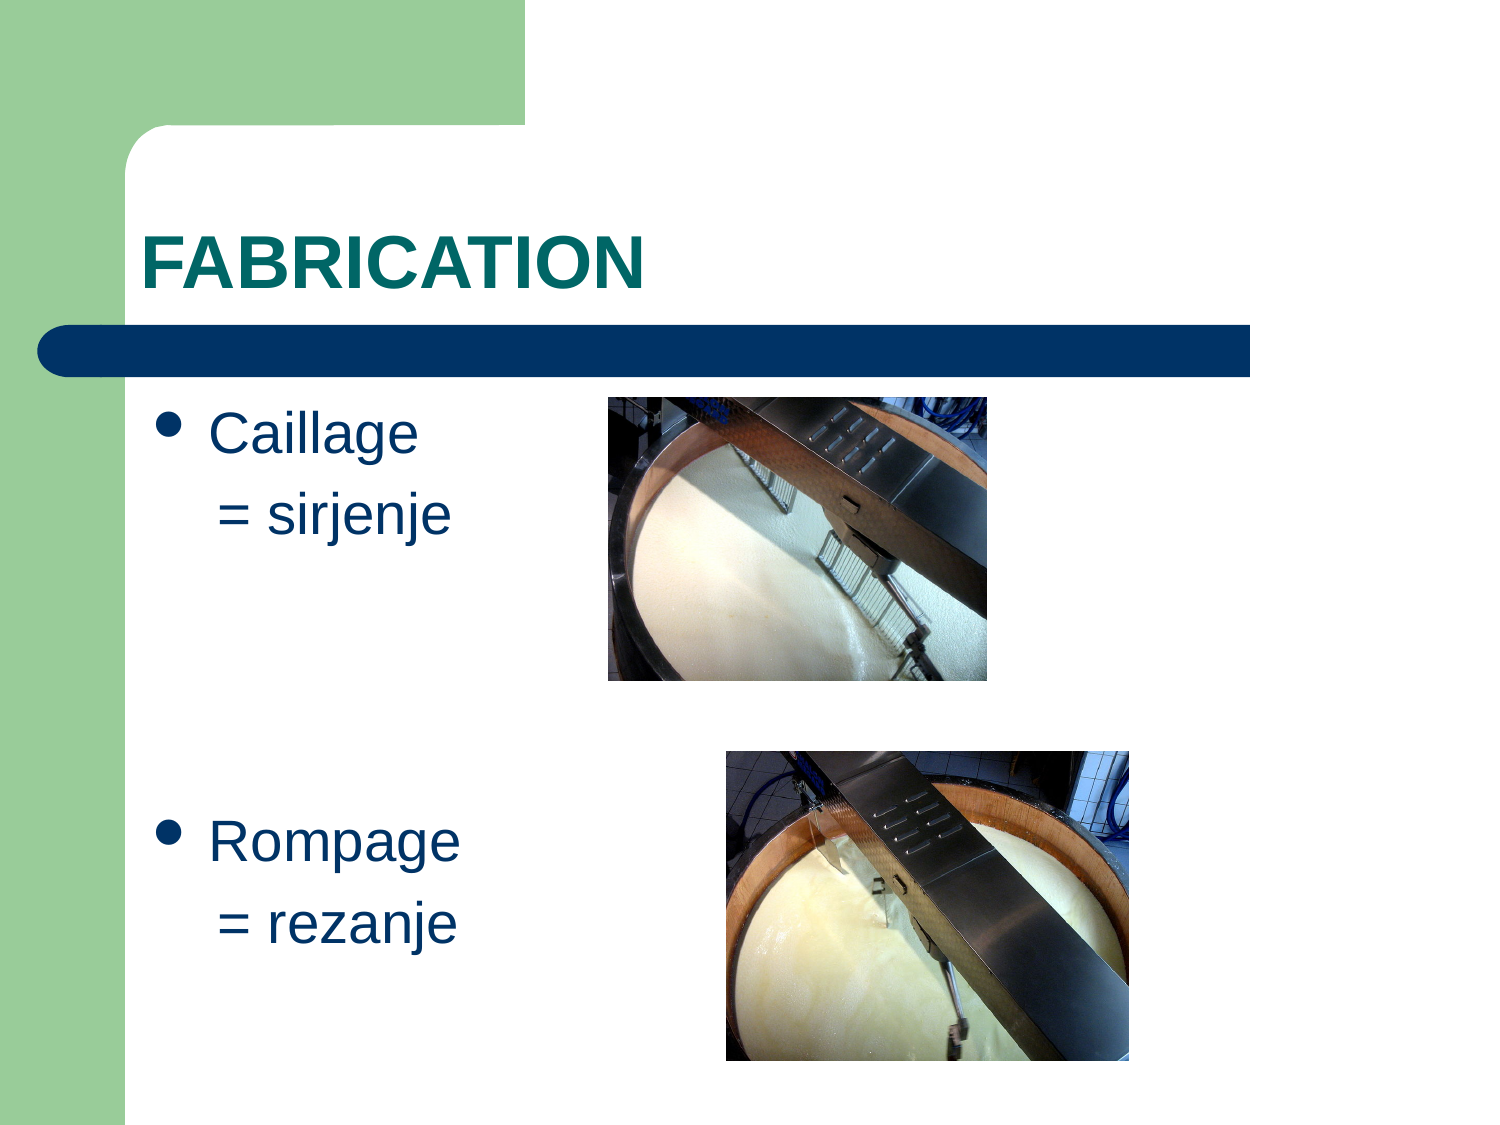

# FABRICATION
Caillage
 = sirjenje
Rompage
 = rezanje